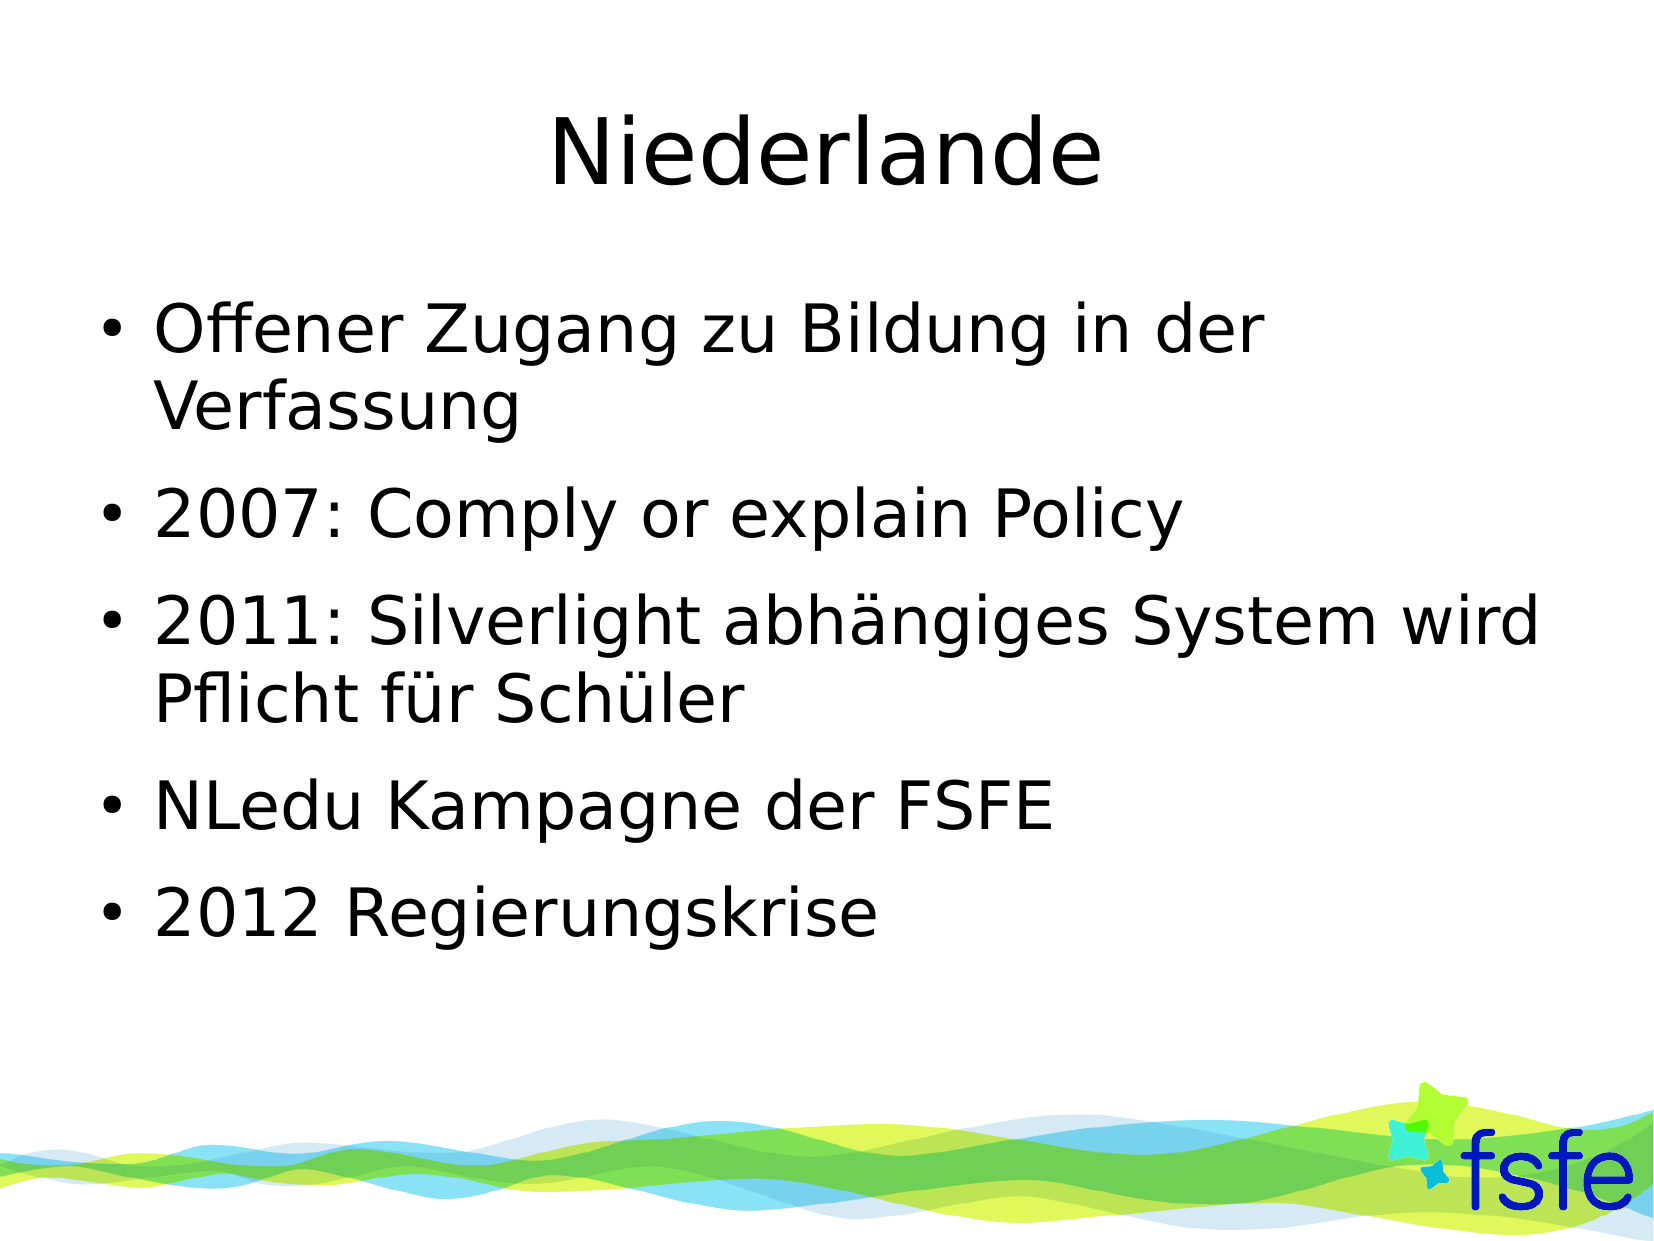

# Niederlande
Offener Zugang zu Bildung in der Verfassung
2007: Comply or explain Policy
2011: Silverlight abhängiges System wird Pflicht für Schüler
NLedu Kampagne der FSFE
2012 Regierungskrise